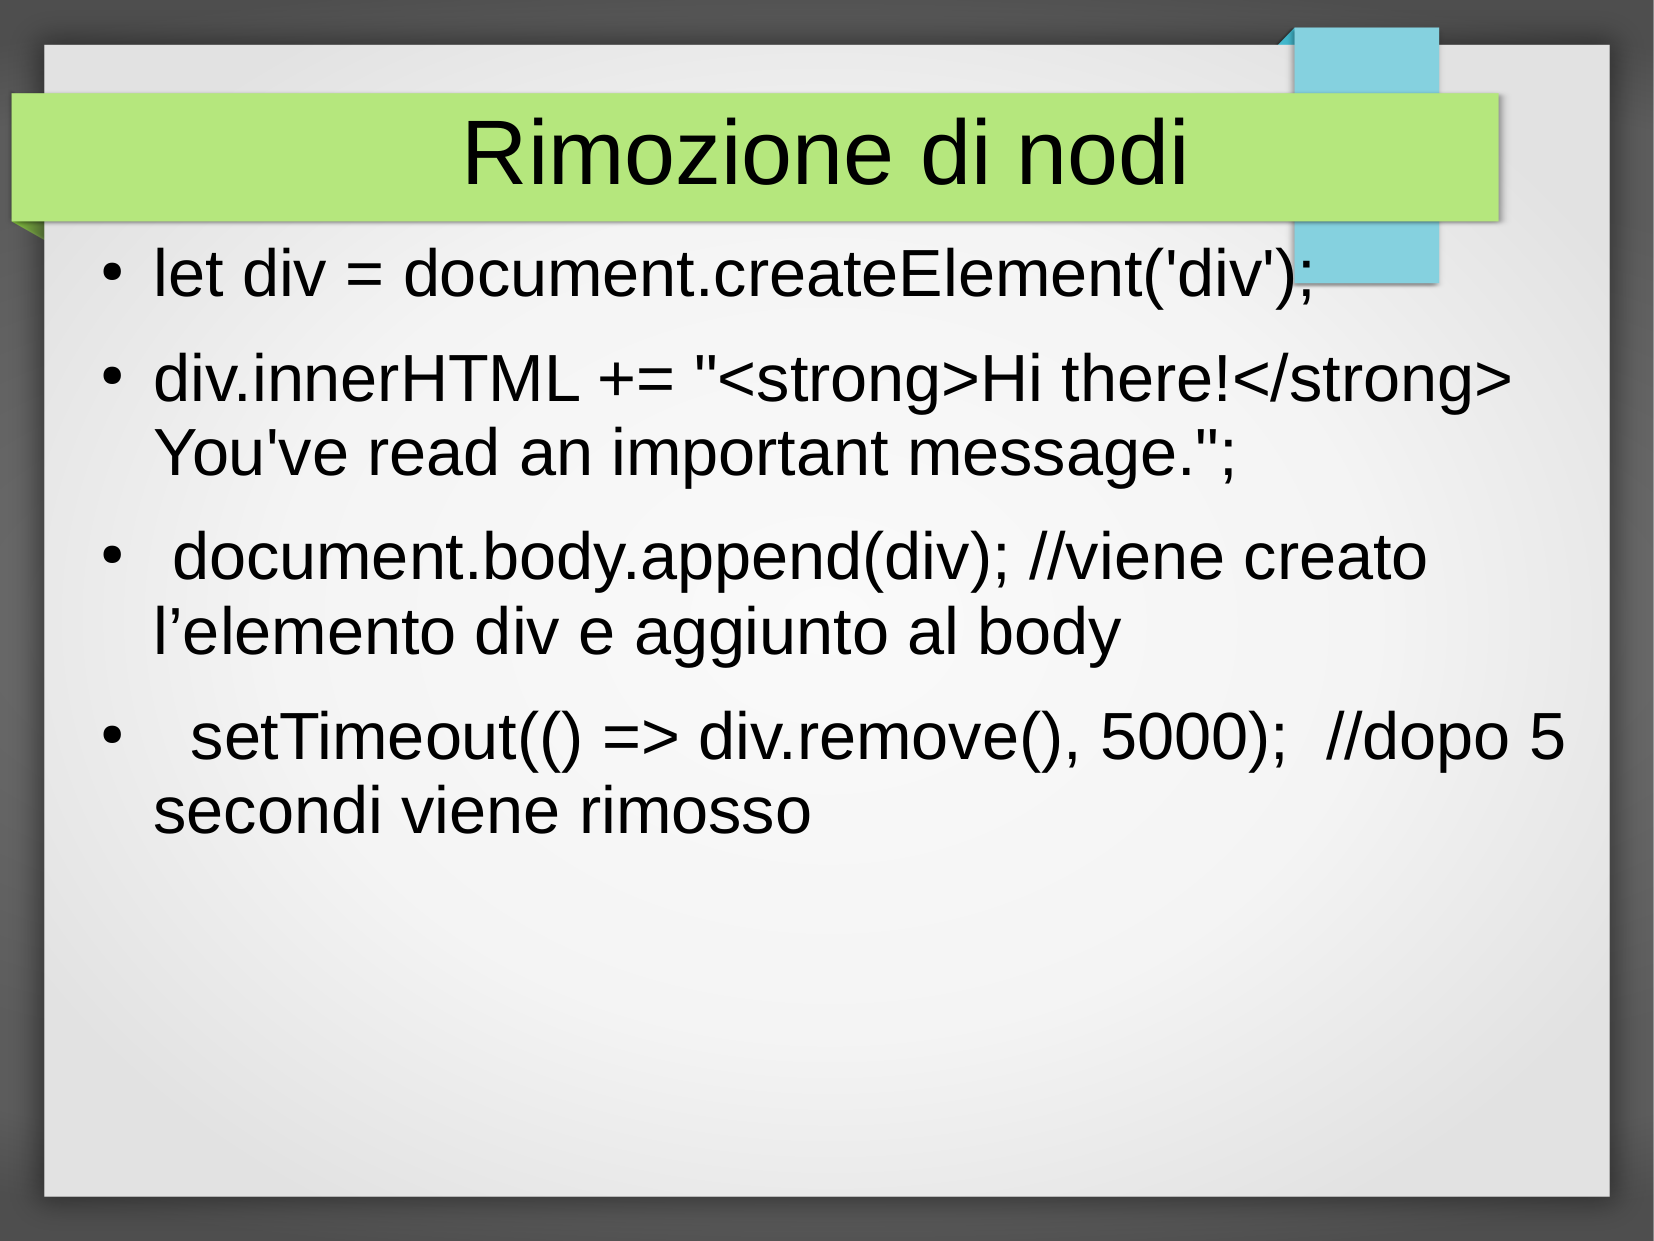

# Rimozione di nodi
let div = document.createElement('div');
div.innerHTML += "<strong>Hi there!</strong> You've read an important message.";
 document.body.append(div); //viene creato l’elemento div e aggiunto al body
 setTimeout(() => div.remove(), 5000); //dopo 5 secondi viene rimosso